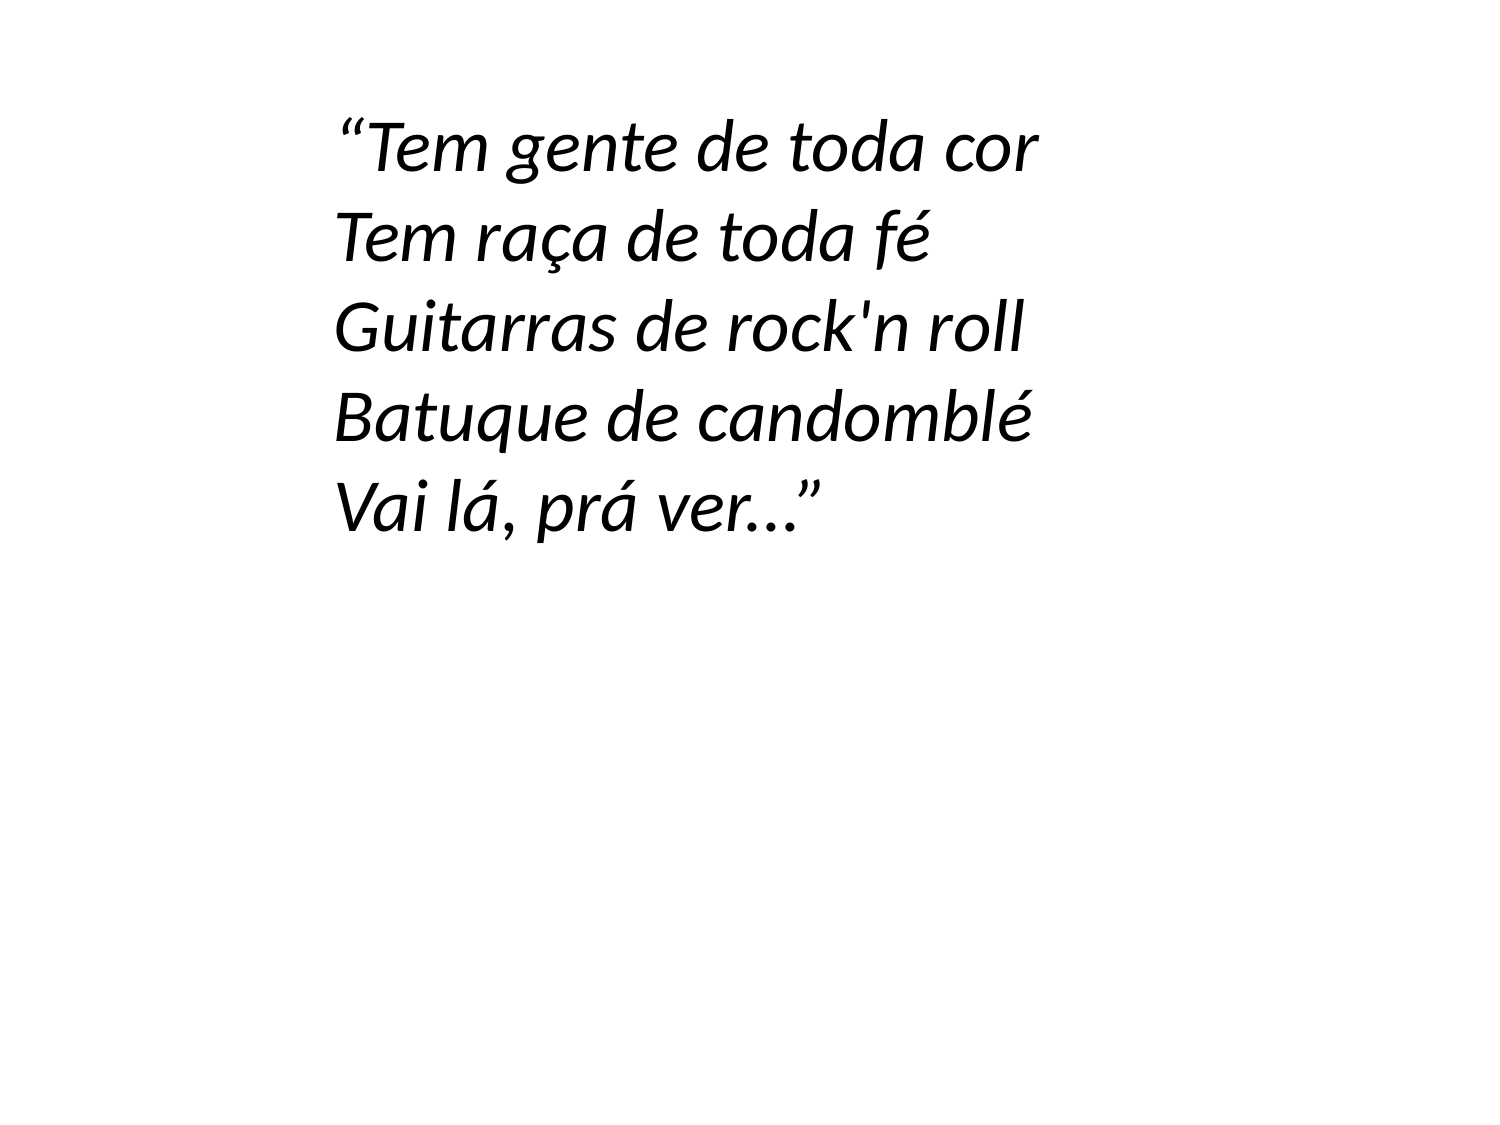

“Tem gente de toda cor
Tem raça de toda fé
Guitarras de rock'n roll
Batuque de candomblé
Vai lá, prá ver...”